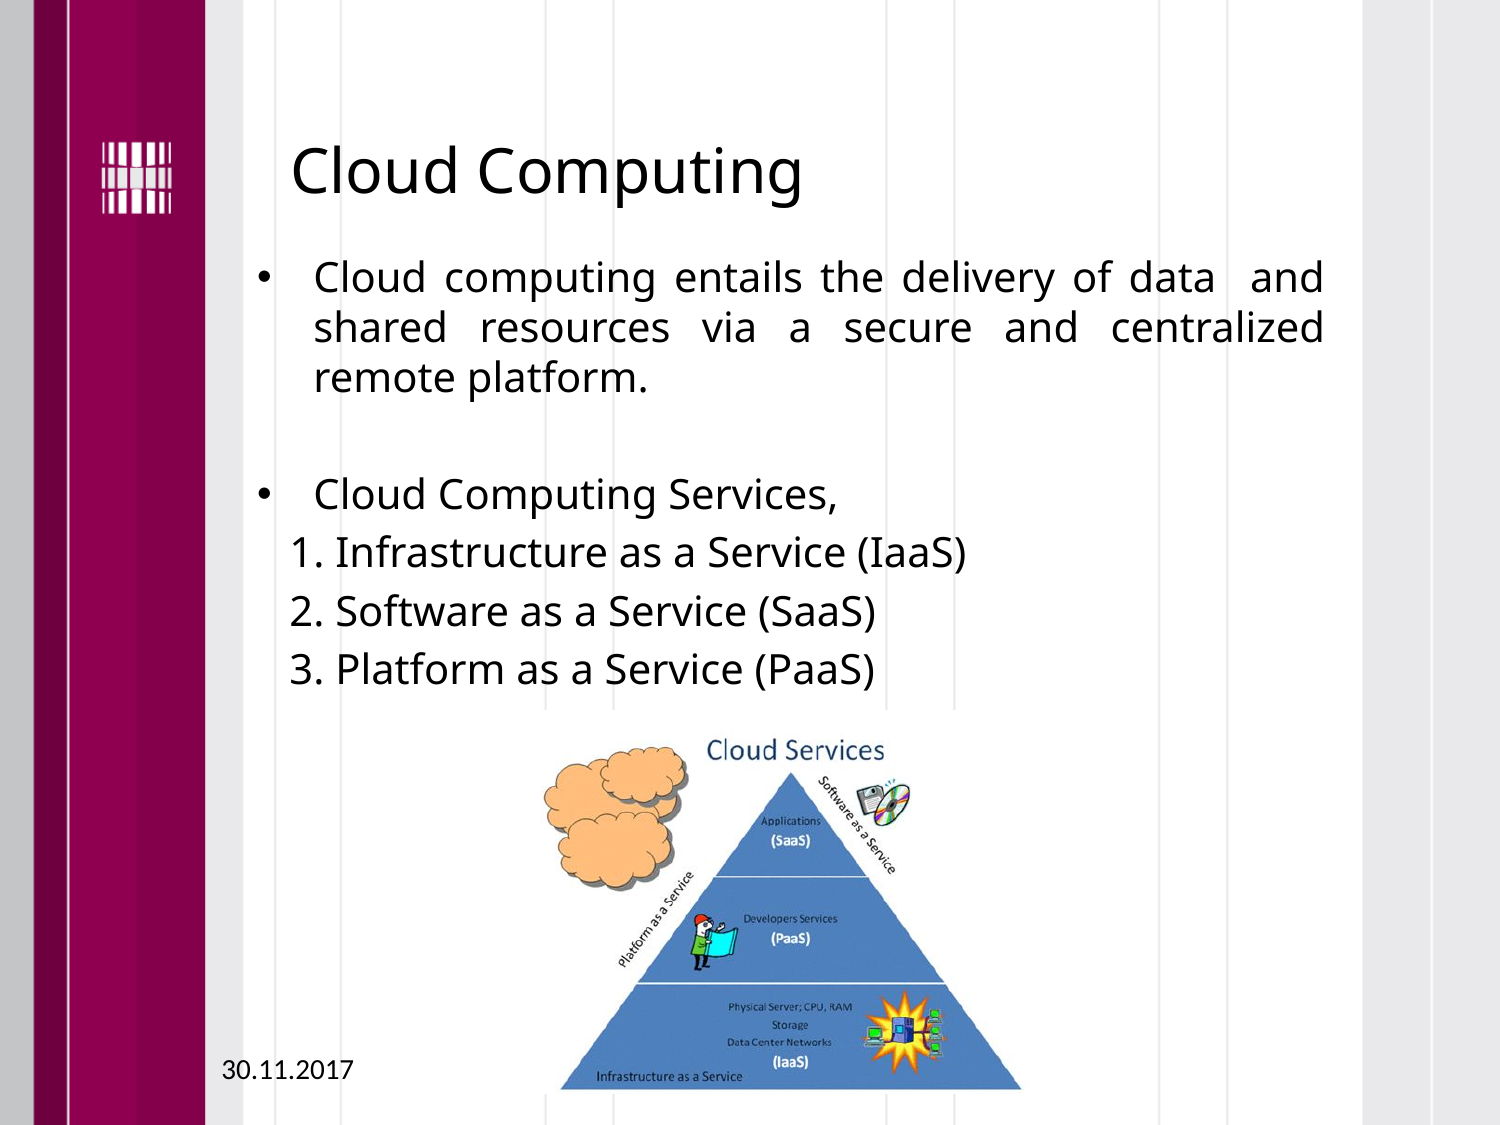

# Cloud Computing
Cloud computing entails the delivery of data and shared resources via a secure and centralized remote platform.
Cloud Computing Services,
 1. Infrastructure as a Service (IaaS)
 2. Software as a Service (SaaS)
 3. Platform as a Service (PaaS)
30.11.2017